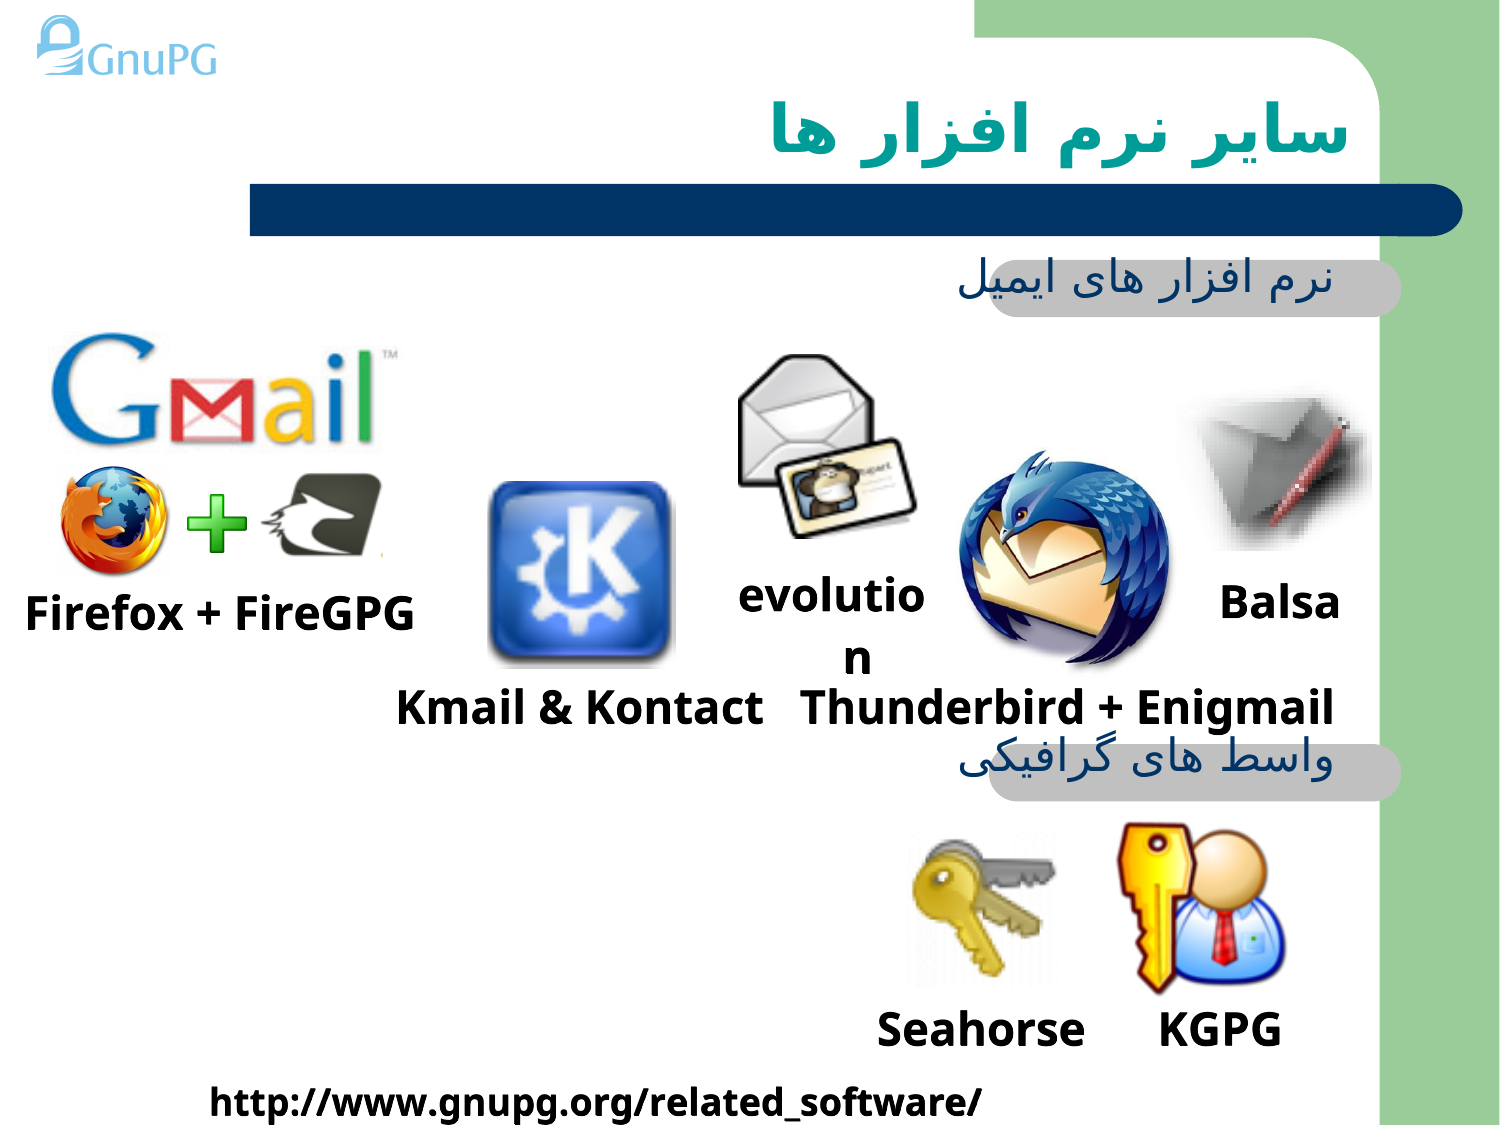

# سایر نرم افزار ها
نرم افزار های ایمیل
evolution
Balsa
Firefox + FireGPG
Kmail & Kontact
Thunderbird + Enigmail
واسط های گرافیکی
Seahorse
KGPG
http://www.gnupg.org/related_software/frontends.en.html